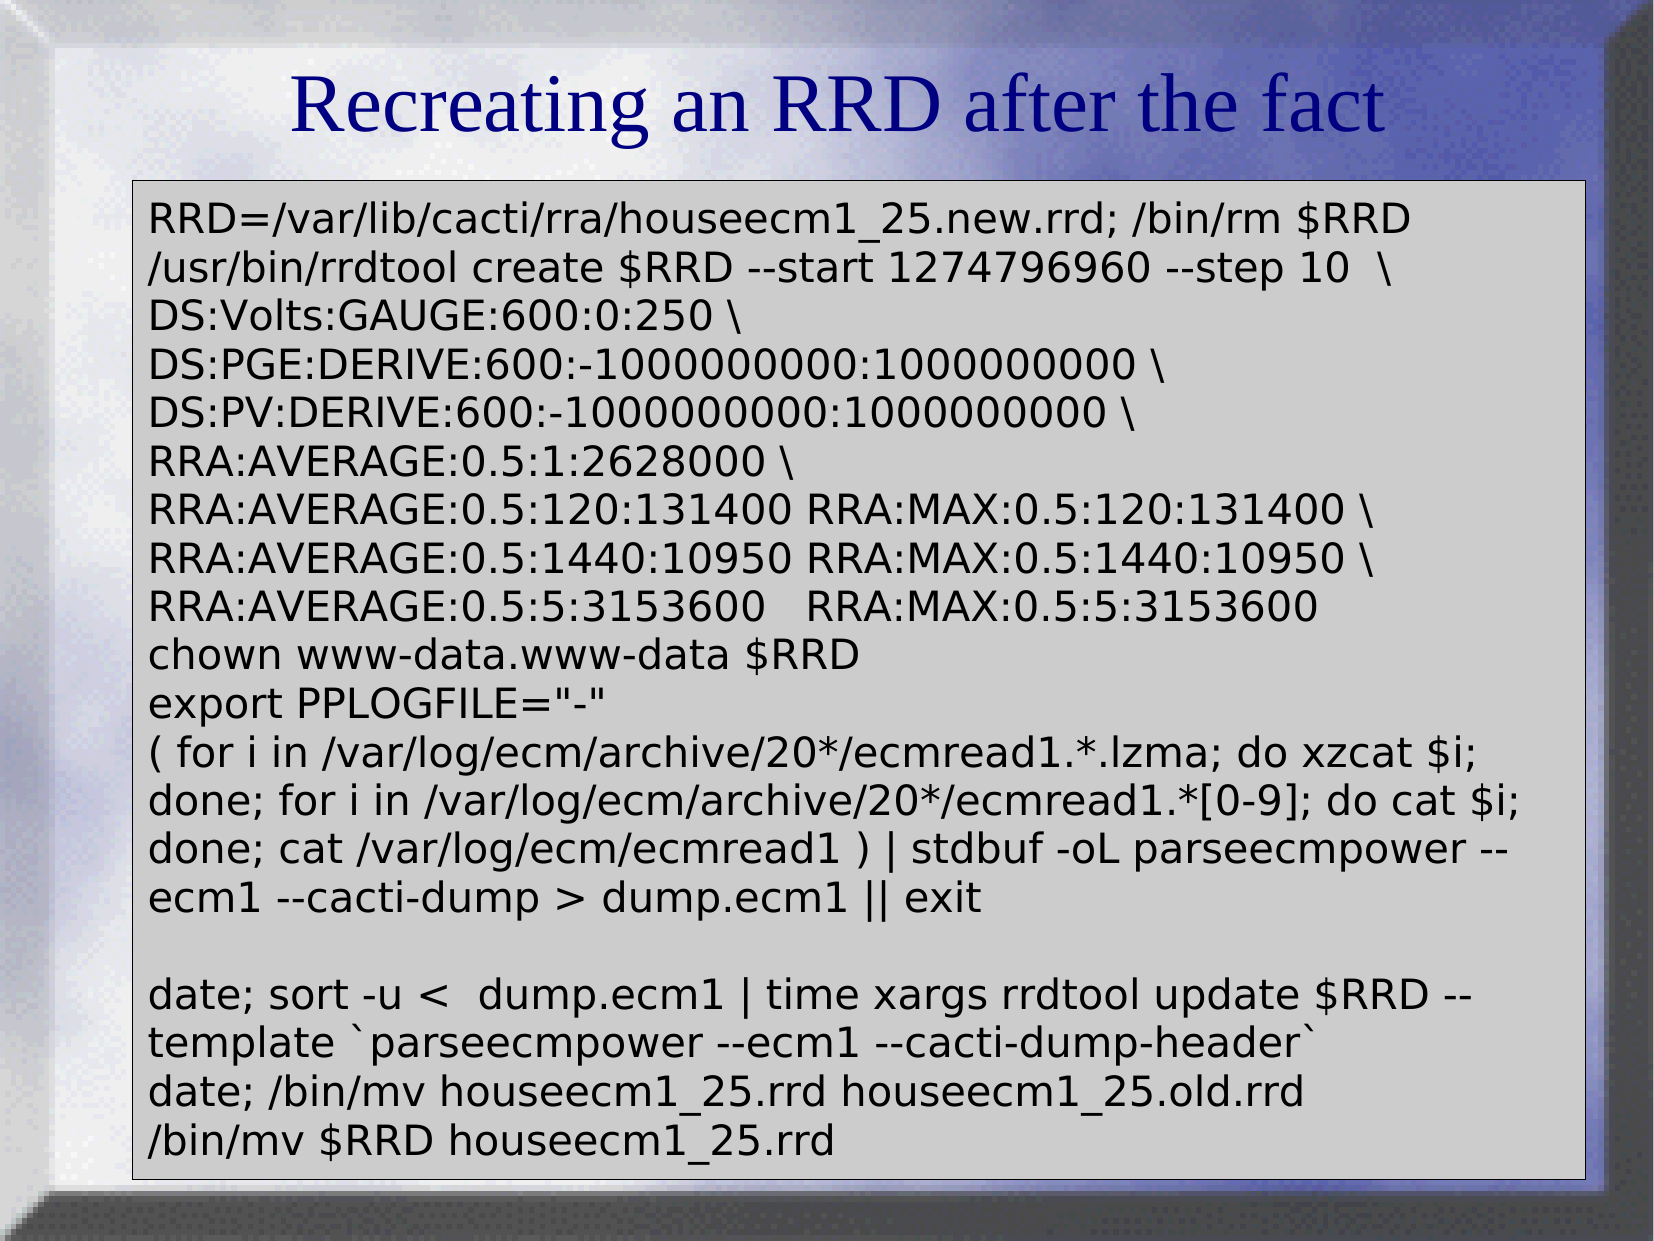

# Recreating an RRD after the fact
RRD=/var/lib/cacti/rra/houseecm1_25.new.rrd; /bin/rm $RRD
/usr/bin/rrdtool create $RRD --start 1274796960 --step 10 \
DS:Volts:GAUGE:600:0:250 \
DS:PGE:DERIVE:600:-1000000000:1000000000 \
DS:PV:DERIVE:600:-1000000000:1000000000 \
RRA:AVERAGE:0.5:1:2628000 \
RRA:AVERAGE:0.5:120:131400 RRA:MAX:0.5:120:131400 \
RRA:AVERAGE:0.5:1440:10950 RRA:MAX:0.5:1440:10950 \
RRA:AVERAGE:0.5:5:3153600 RRA:MAX:0.5:5:3153600
chown www-data.www-data $RRD
export PPLOGFILE="-"
( for i in /var/log/ecm/archive/20*/ecmread1.*.lzma; do xzcat $i; done; for i in /var/log/ecm/archive/20*/ecmread1.*[0-9]; do cat $i; done; cat /var/log/ecm/ecmread1 ) | stdbuf -oL parseecmpower --ecm1 --cacti-dump > dump.ecm1 || exit
date; sort -u < dump.ecm1 | time xargs rrdtool update $RRD --template `parseecmpower --ecm1 --cacti-dump-header`
date; /bin/mv houseecm1_25.rrd houseecm1_25.old.rrd
/bin/mv $RRD houseecm1_25.rrd